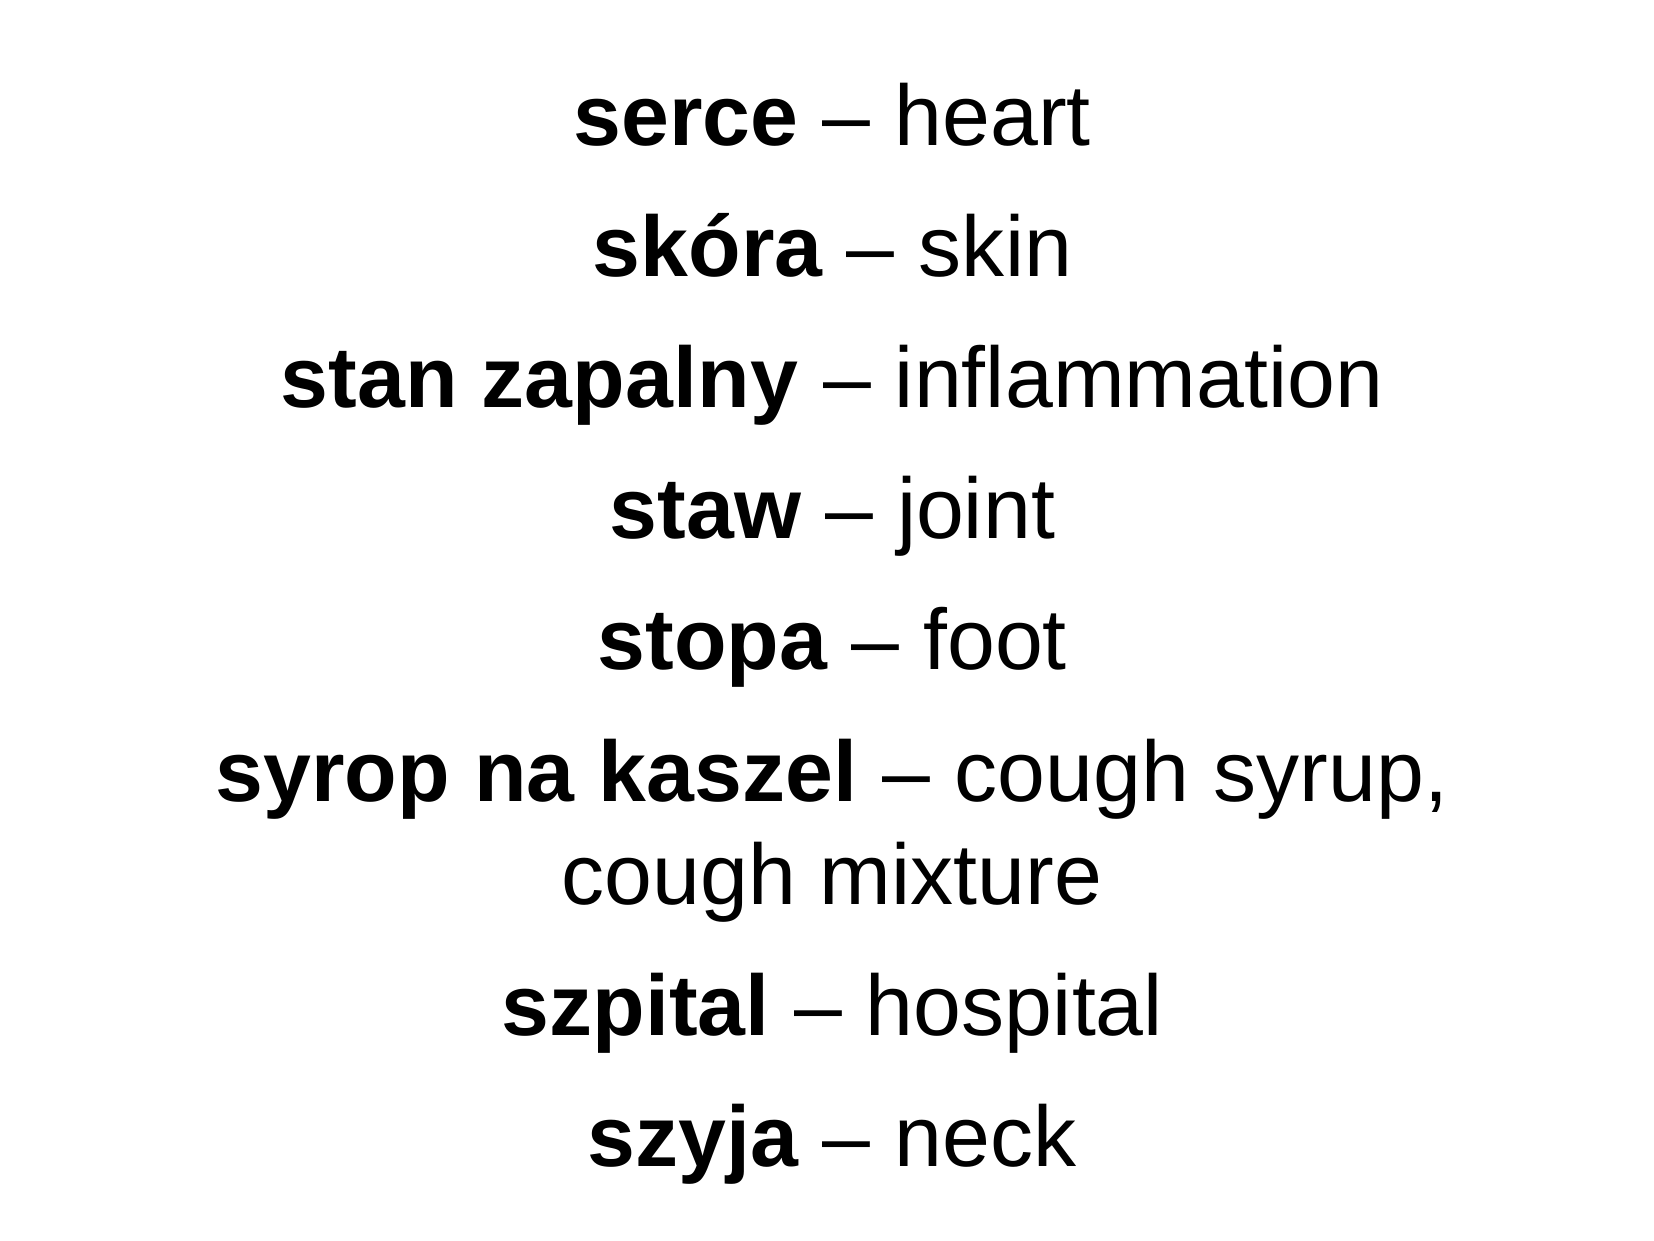

# serce – heart
skóra – skin
stan zapalny – inflammation
staw – joint
stopa – foot
syrop na kaszel – cough syrup, cough mixture
szpital – hospital
szyja – neck